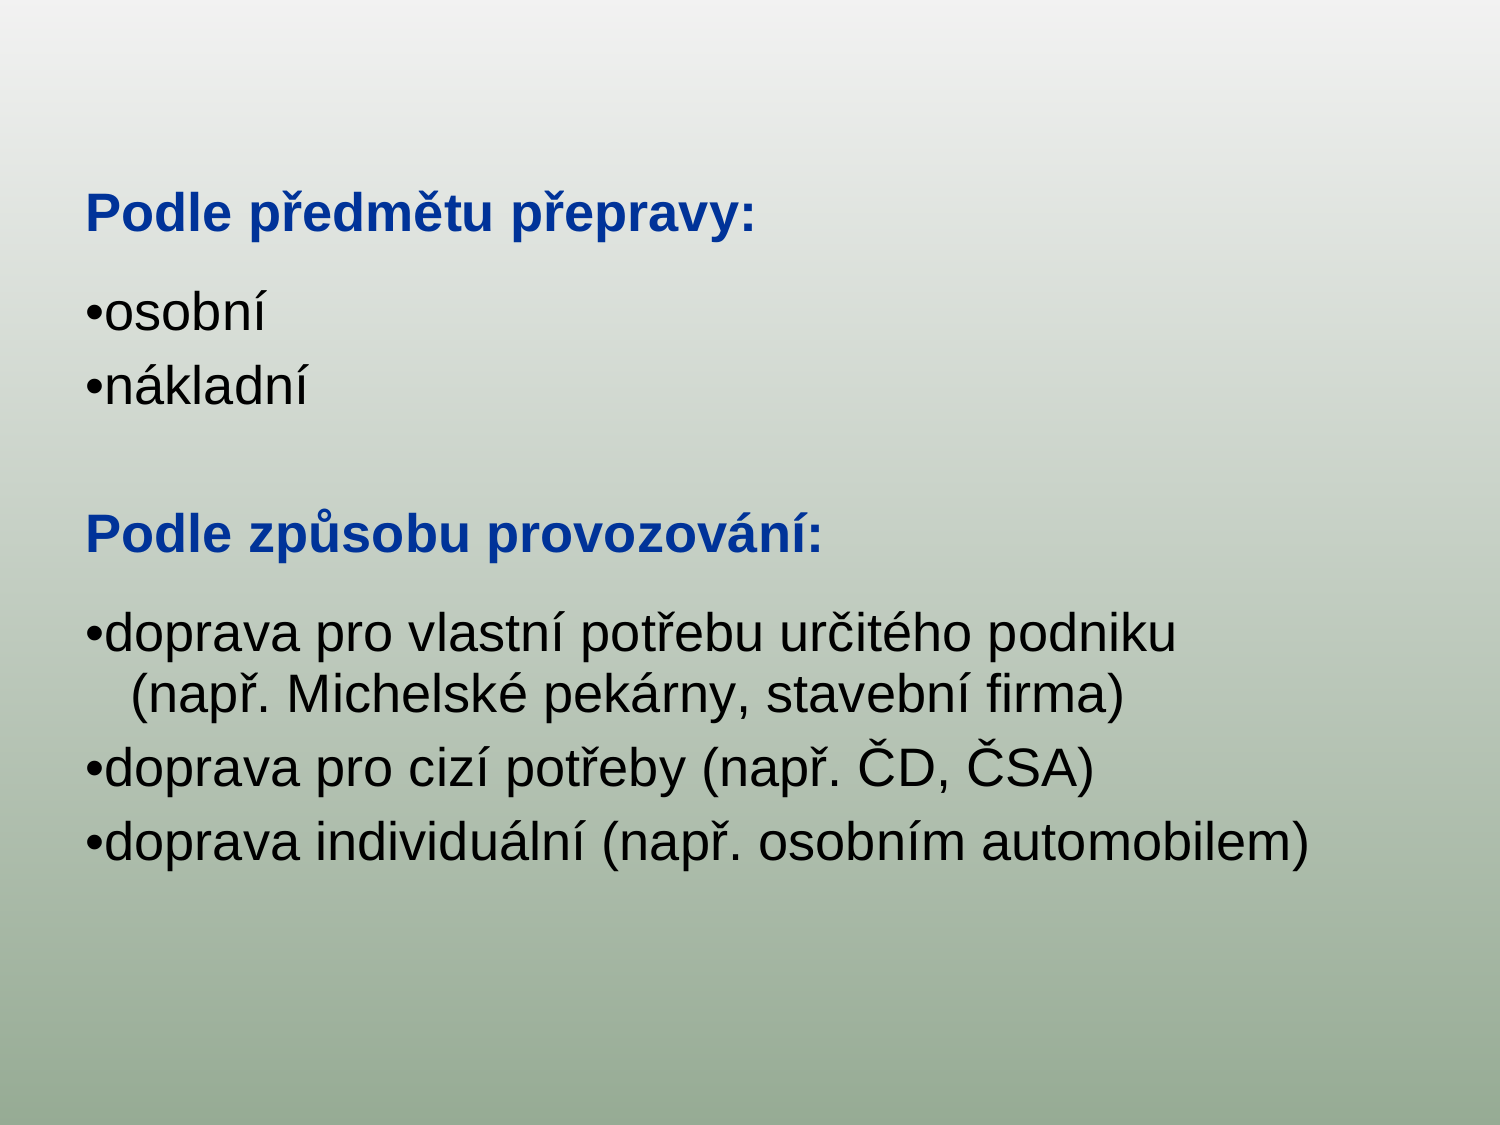

# Podle předmětu přepravy:
osobní
nákladní
Podle způsobu provozování:
doprava pro vlastní potřebu určitého podniku
 (např. Michelské pekárny, stavební firma)
doprava pro cizí potřeby (např. ČD, ČSA)
doprava individuální (např. osobním automobilem)